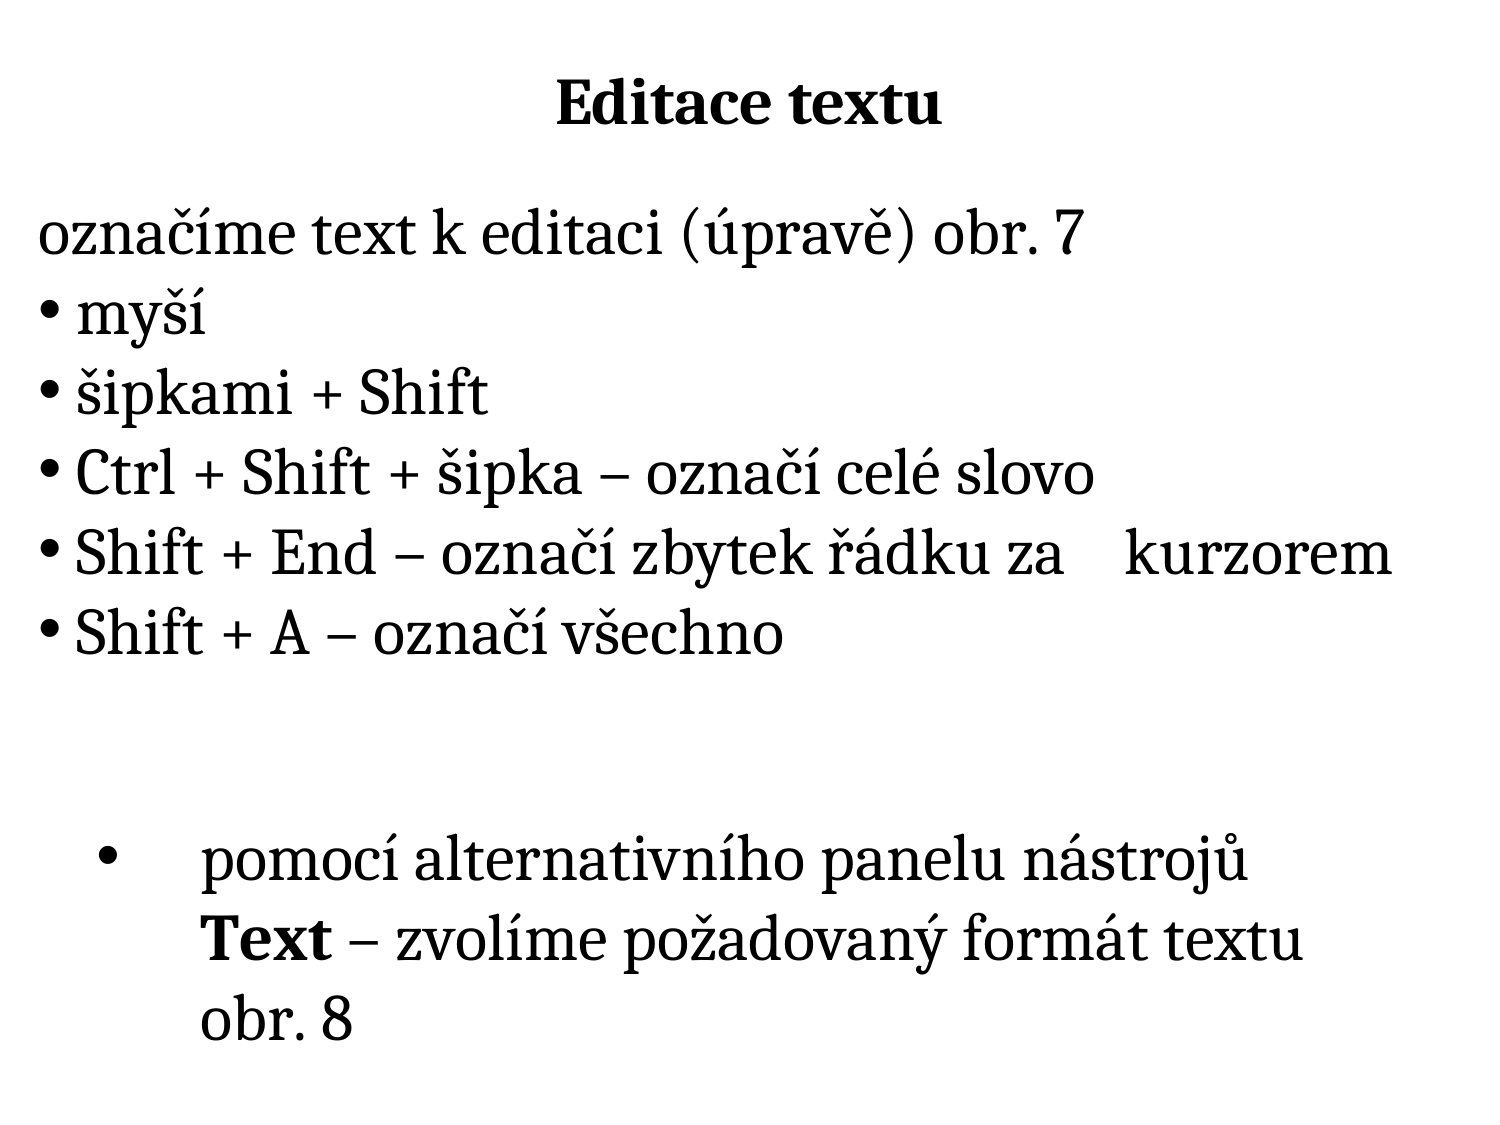

# Editace textu
označíme text k editaci (úpravě) obr. 7
 myší
 šipkami + Shift
 Ctrl + Shift + šipka – označí celé slovo
 Shift + End – označí zbytek řádku za kurzorem
 Shift + A – označí všechno
pomocí alternativního panelu nástrojů
	Text – zvolíme požadovaný formát textu
	obr. 8